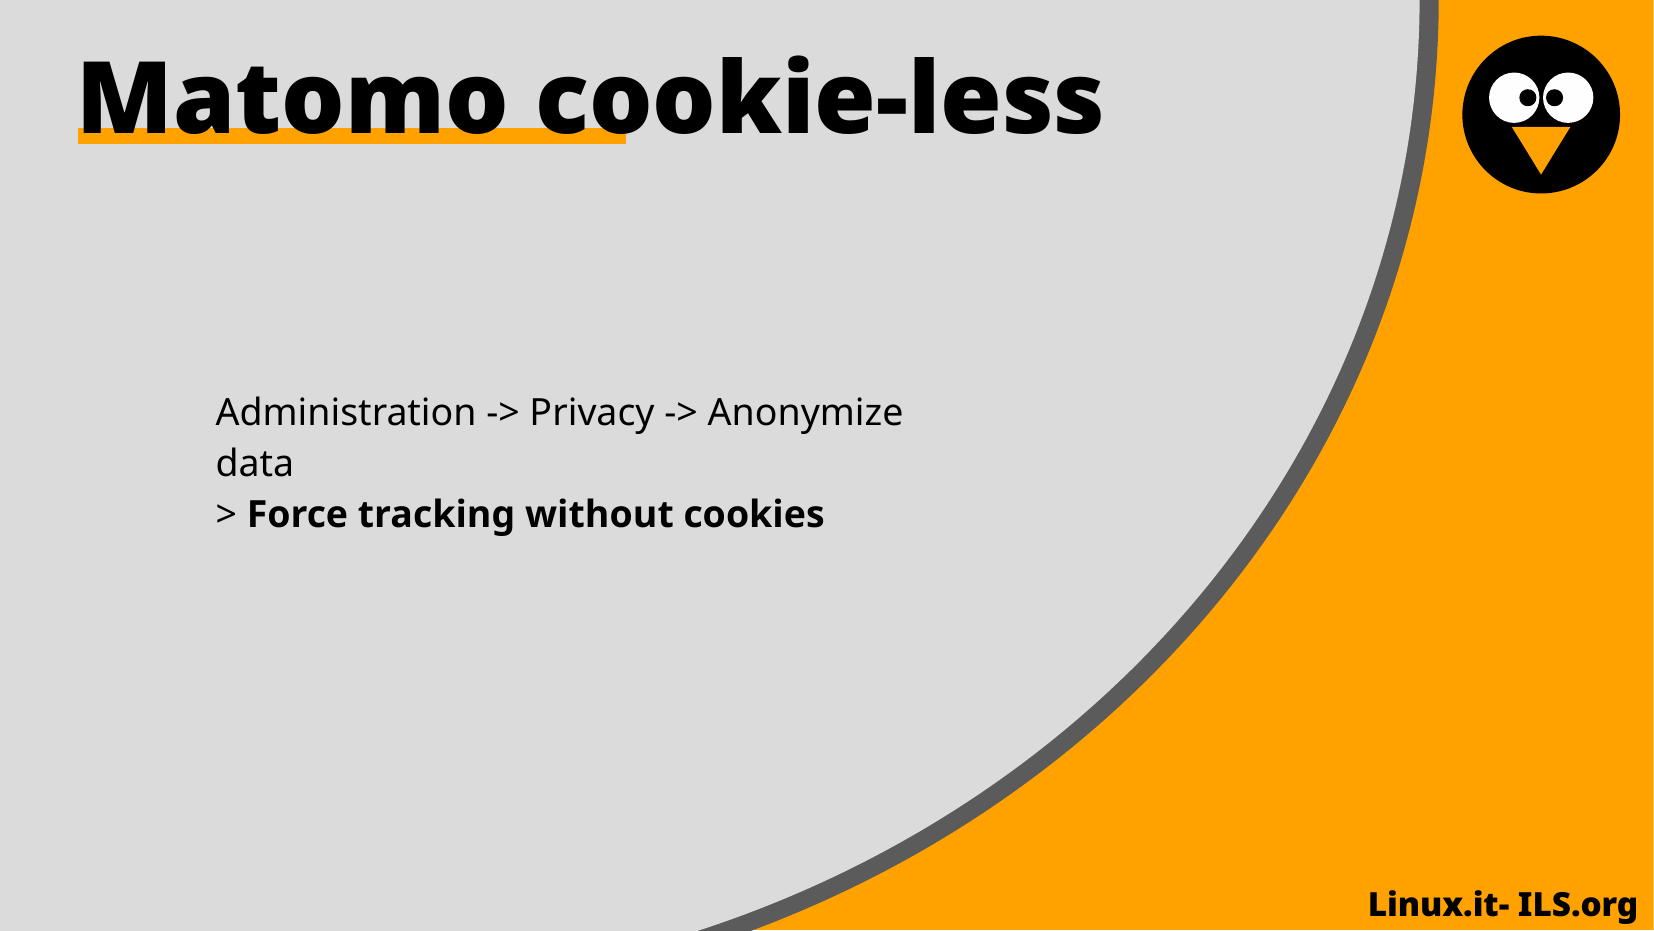

# Matomo cookie-less
Administration -> Privacy -> Anonymize data
> Force tracking without cookies
Linux.it- ILS.org